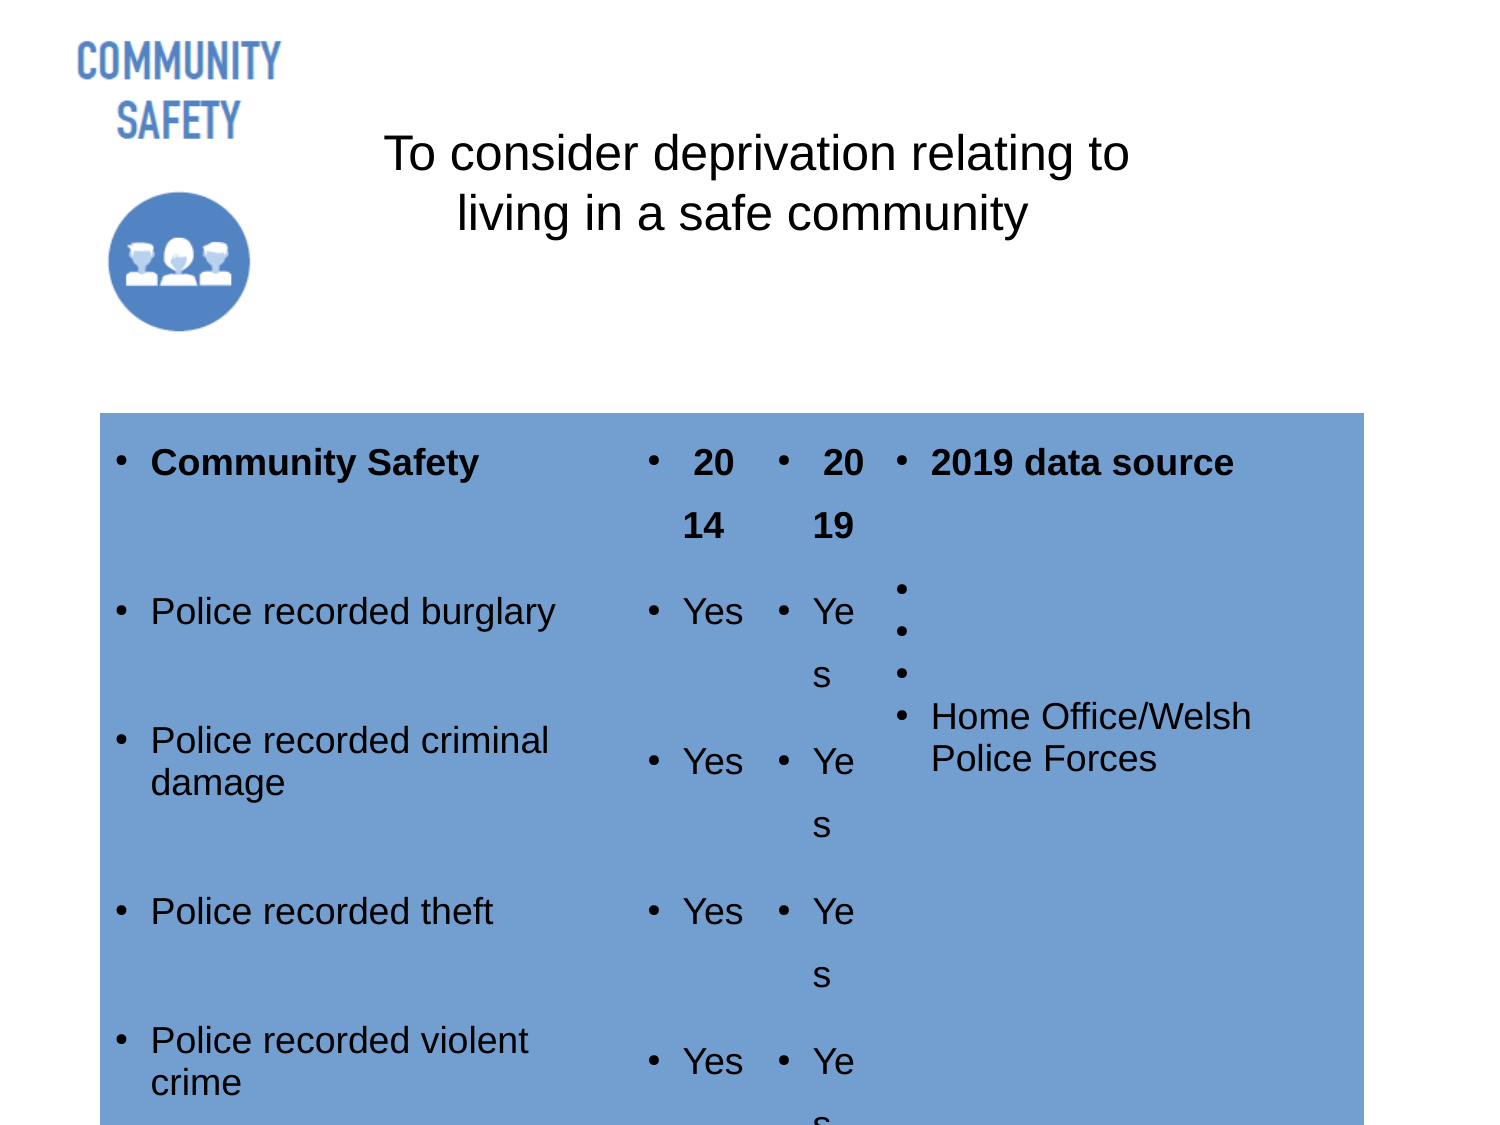

To consider deprivation relating to living in a safe community
| Community Safety | 2014 | 2019 | 2019 data source |
| --- | --- | --- | --- |
| Police recorded burglary | Yes | Yes | Home Office/Welsh Police Forces |
| Police recorded criminal damage | Yes | Yes | |
| Police recorded theft | Yes | Yes | |
| Police recorded violent crime | Yes | Yes | |
| Anti-Social Behaviour | Yes | Yes | |
| Fire incidences | Yes | Yes | Home Office - Incident Recording System (IRS) |